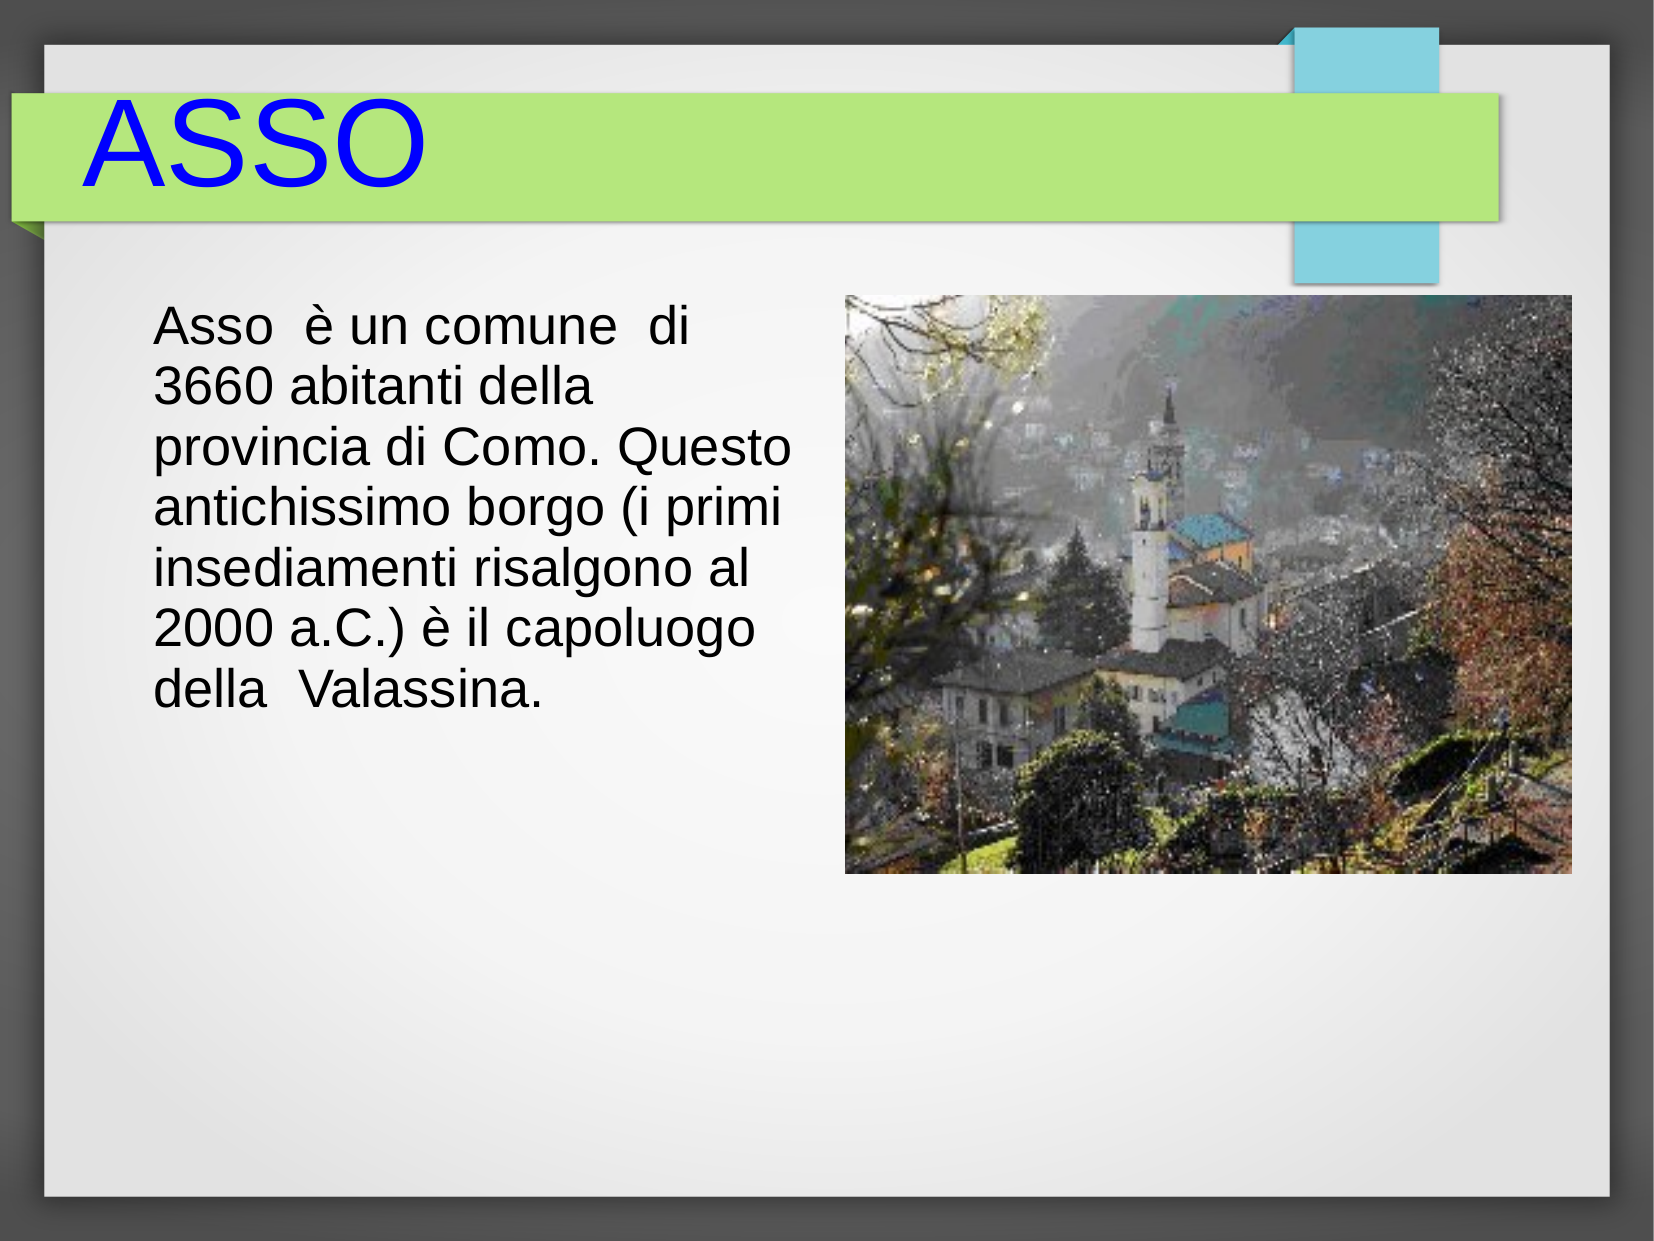

# ASSO
Asso è un comune di 3660 abitanti della provincia di Como. Questo antichissimo borgo (i primi insediamenti risalgono al 2000 a.C.) è il capoluogo della Valassina.